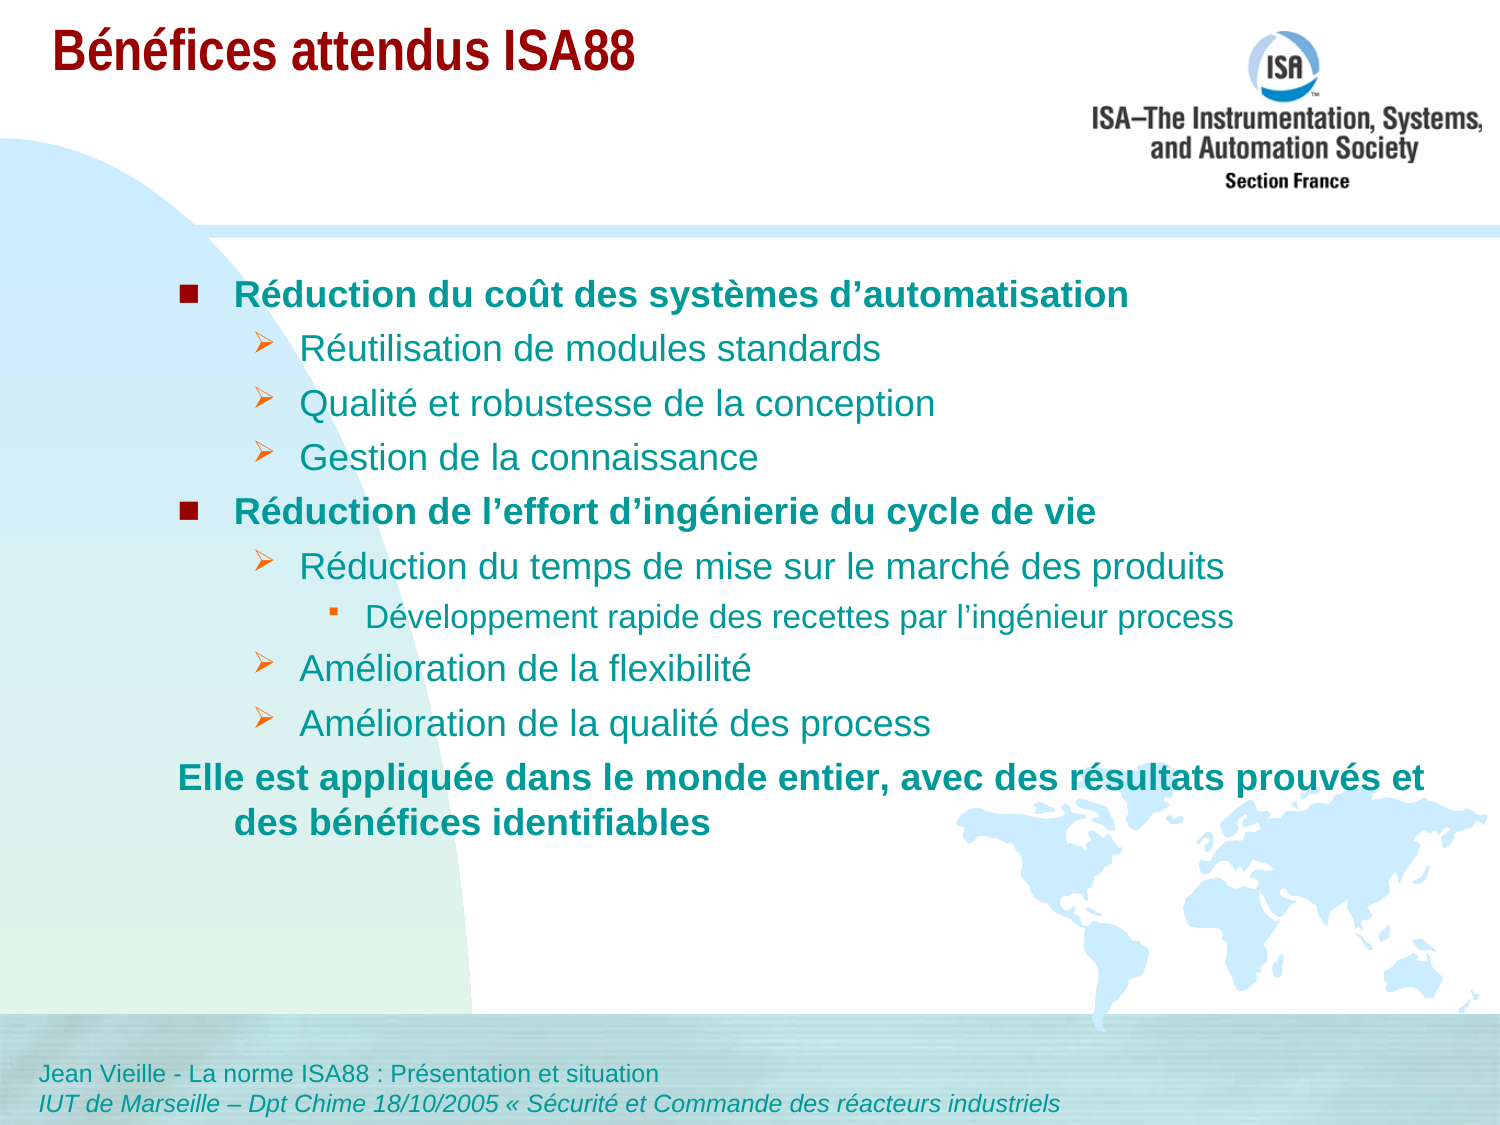

# Bénéfices attendus ISA88
Réduction du coût des systèmes d’automatisation
Réutilisation de modules standards
Qualité et robustesse de la conception
Gestion de la connaissance
Réduction de l’effort d’ingénierie du cycle de vie
Réduction du temps de mise sur le marché des produits
Développement rapide des recettes par l’ingénieur process
Amélioration de la flexibilité
Amélioration de la qualité des process
Elle est appliquée dans le monde entier, avec des résultats prouvés et des bénéfices identifiables